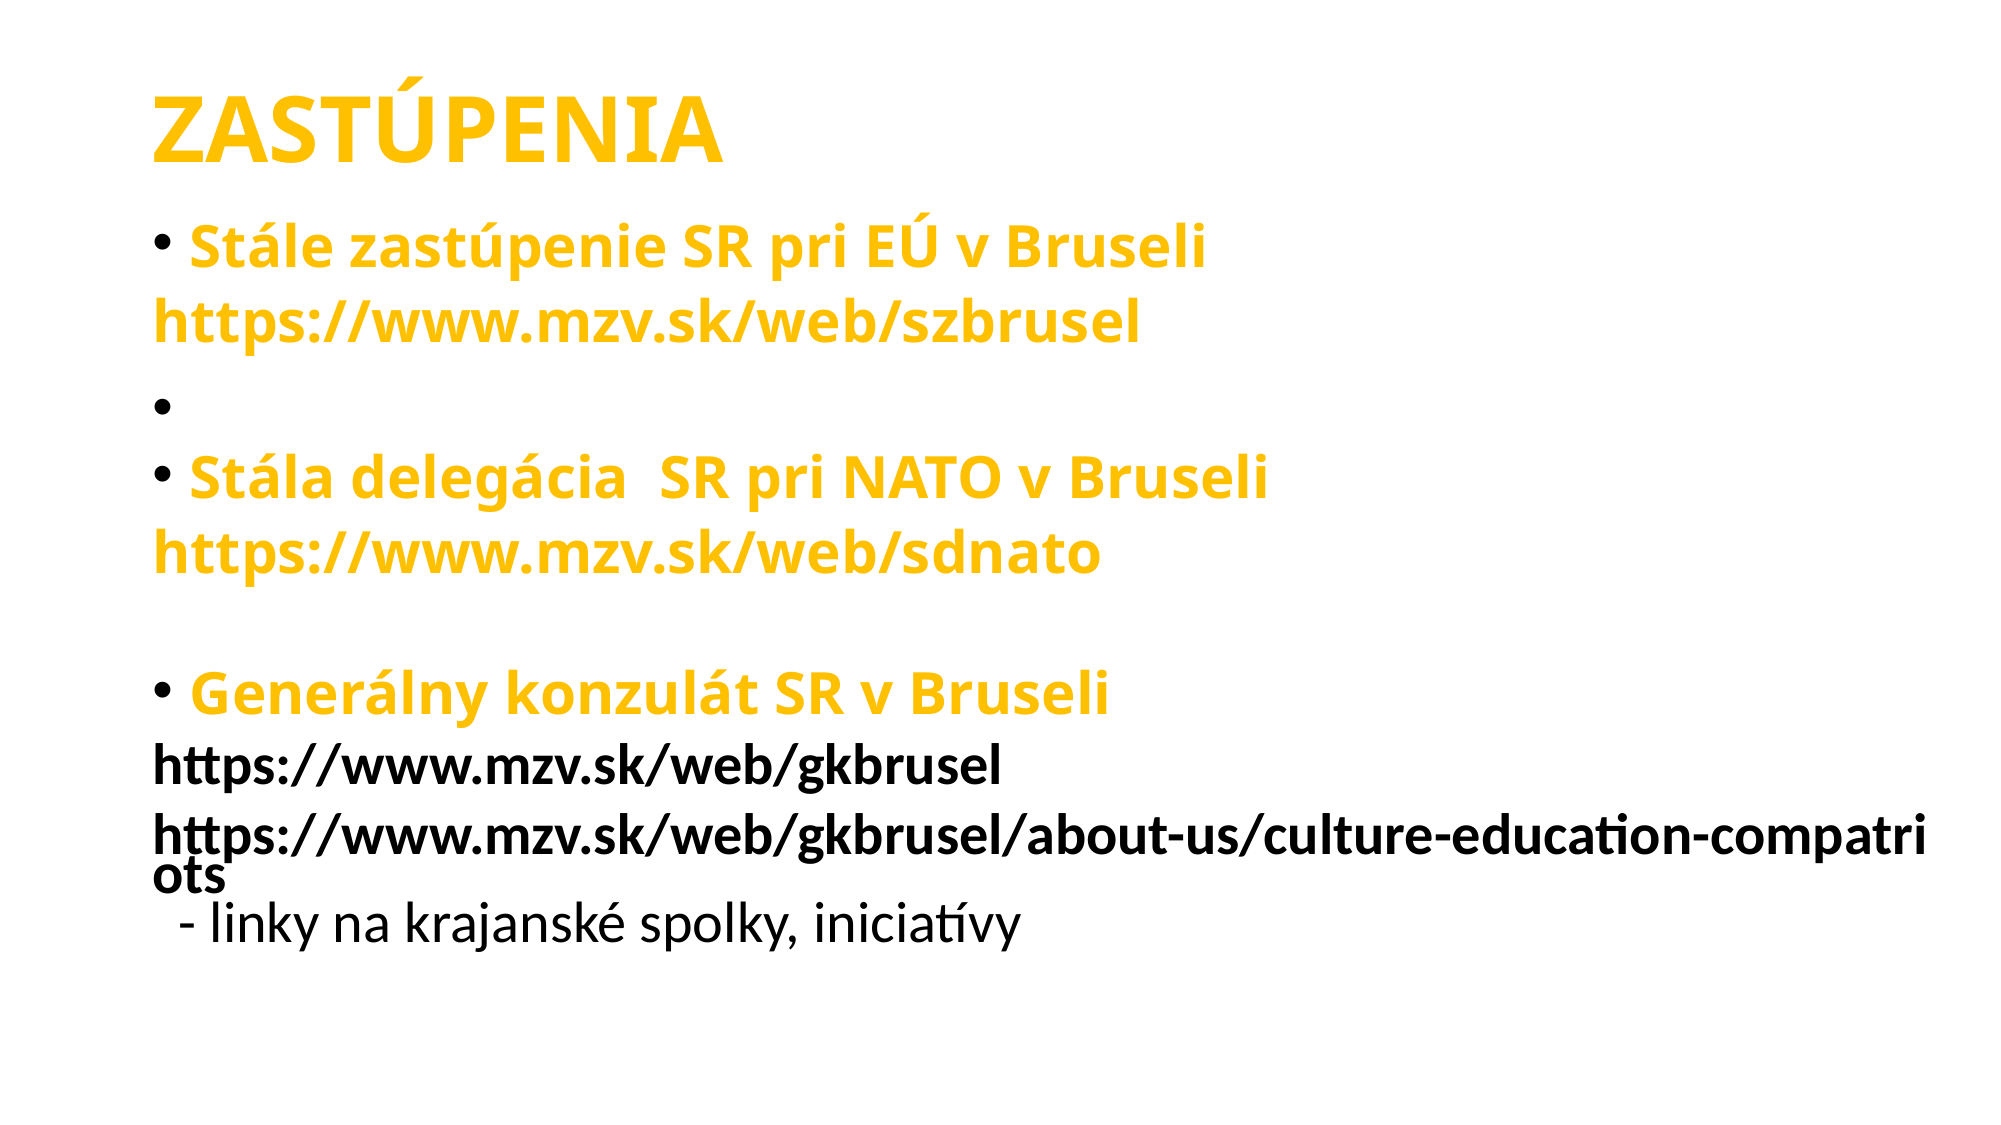

# ZASTÚPENIA
Stále zastúpenie SR pri EÚ v Bruseli
https://www.mzv.sk/web/szbrusel
Stála delegácia SR pri NATO v Bruseli
https://www.mzv.sk/web/sdnato
Generálny konzulát SR v Bruseli
https://www.mzv.sk/web/gkbrusel
https://www.mzv.sk/web/gkbrusel/about-us/culture-education-compatriots - linky na krajanské spolky, iniciatívy